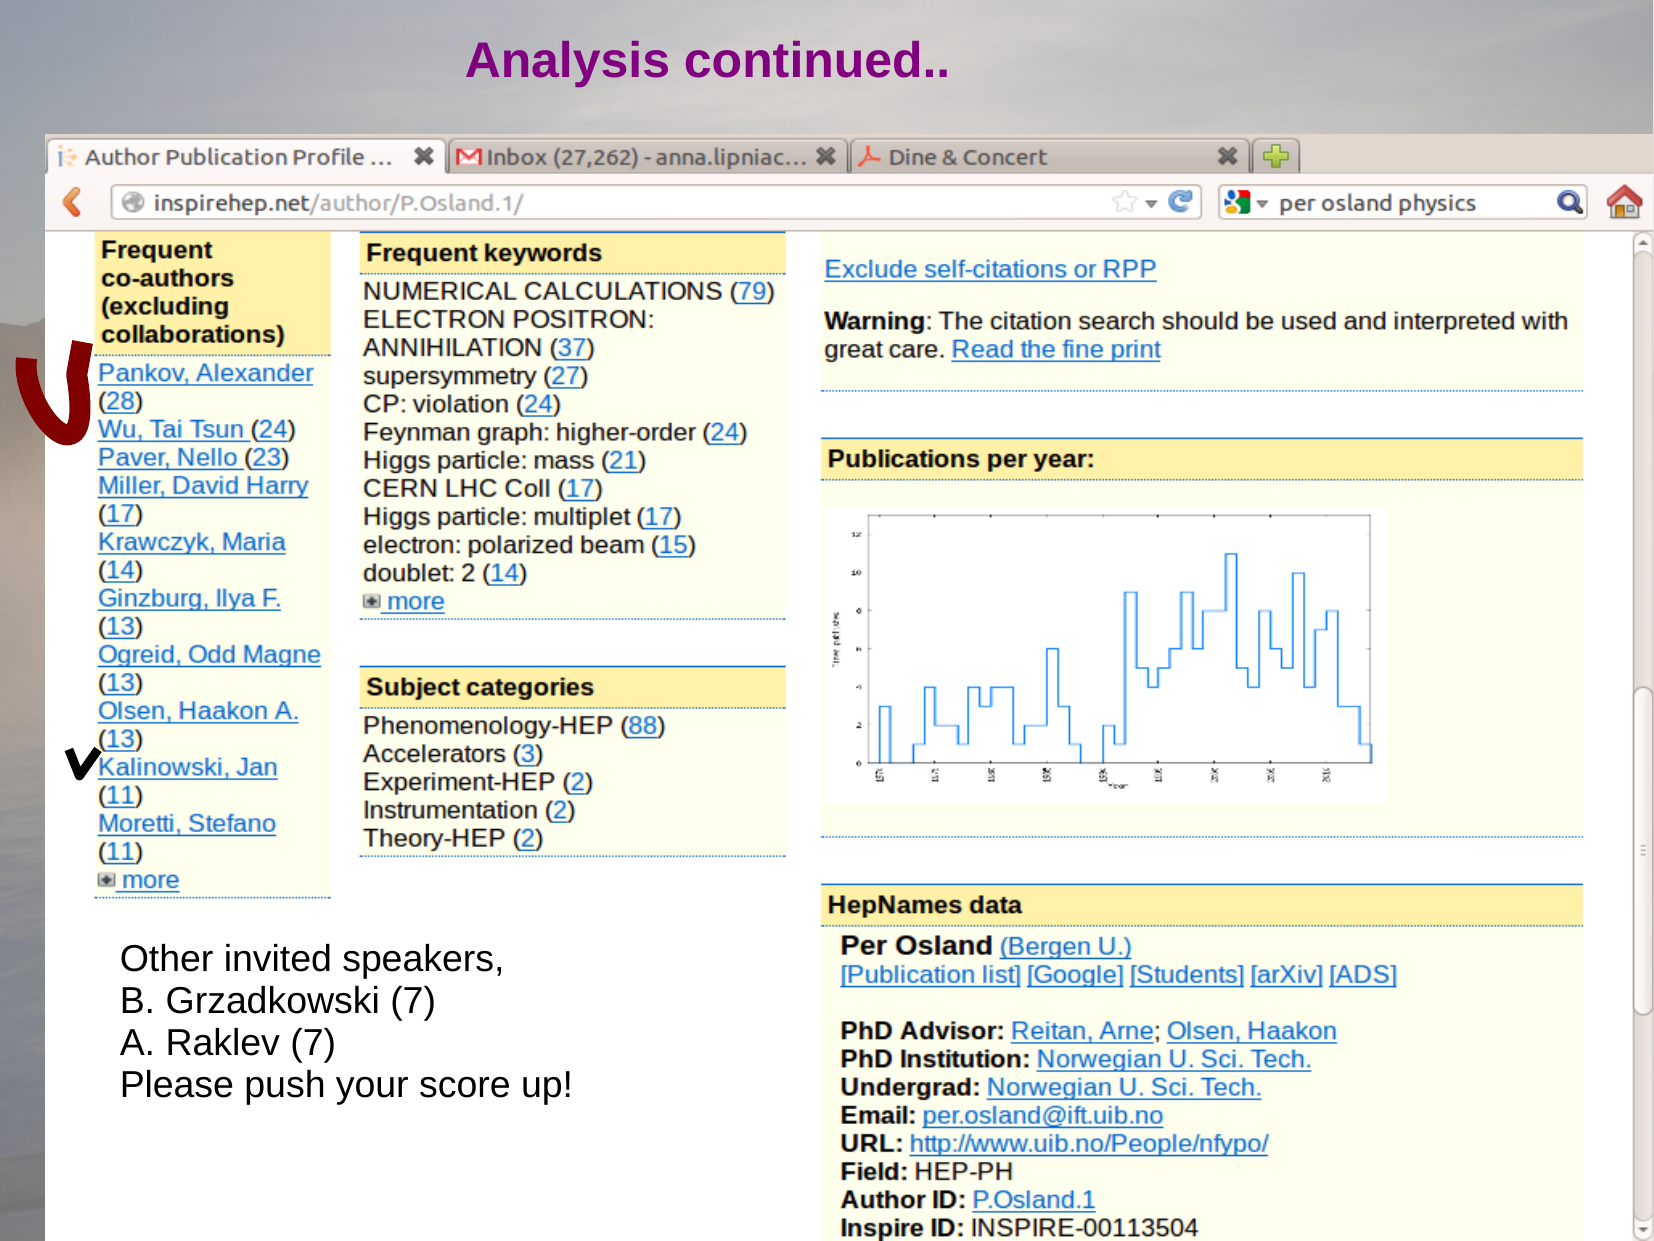

Analysis continued..
Other invited speakers,
B. Grzadkowski (7)
A. Raklev (7)
Please push your score up!